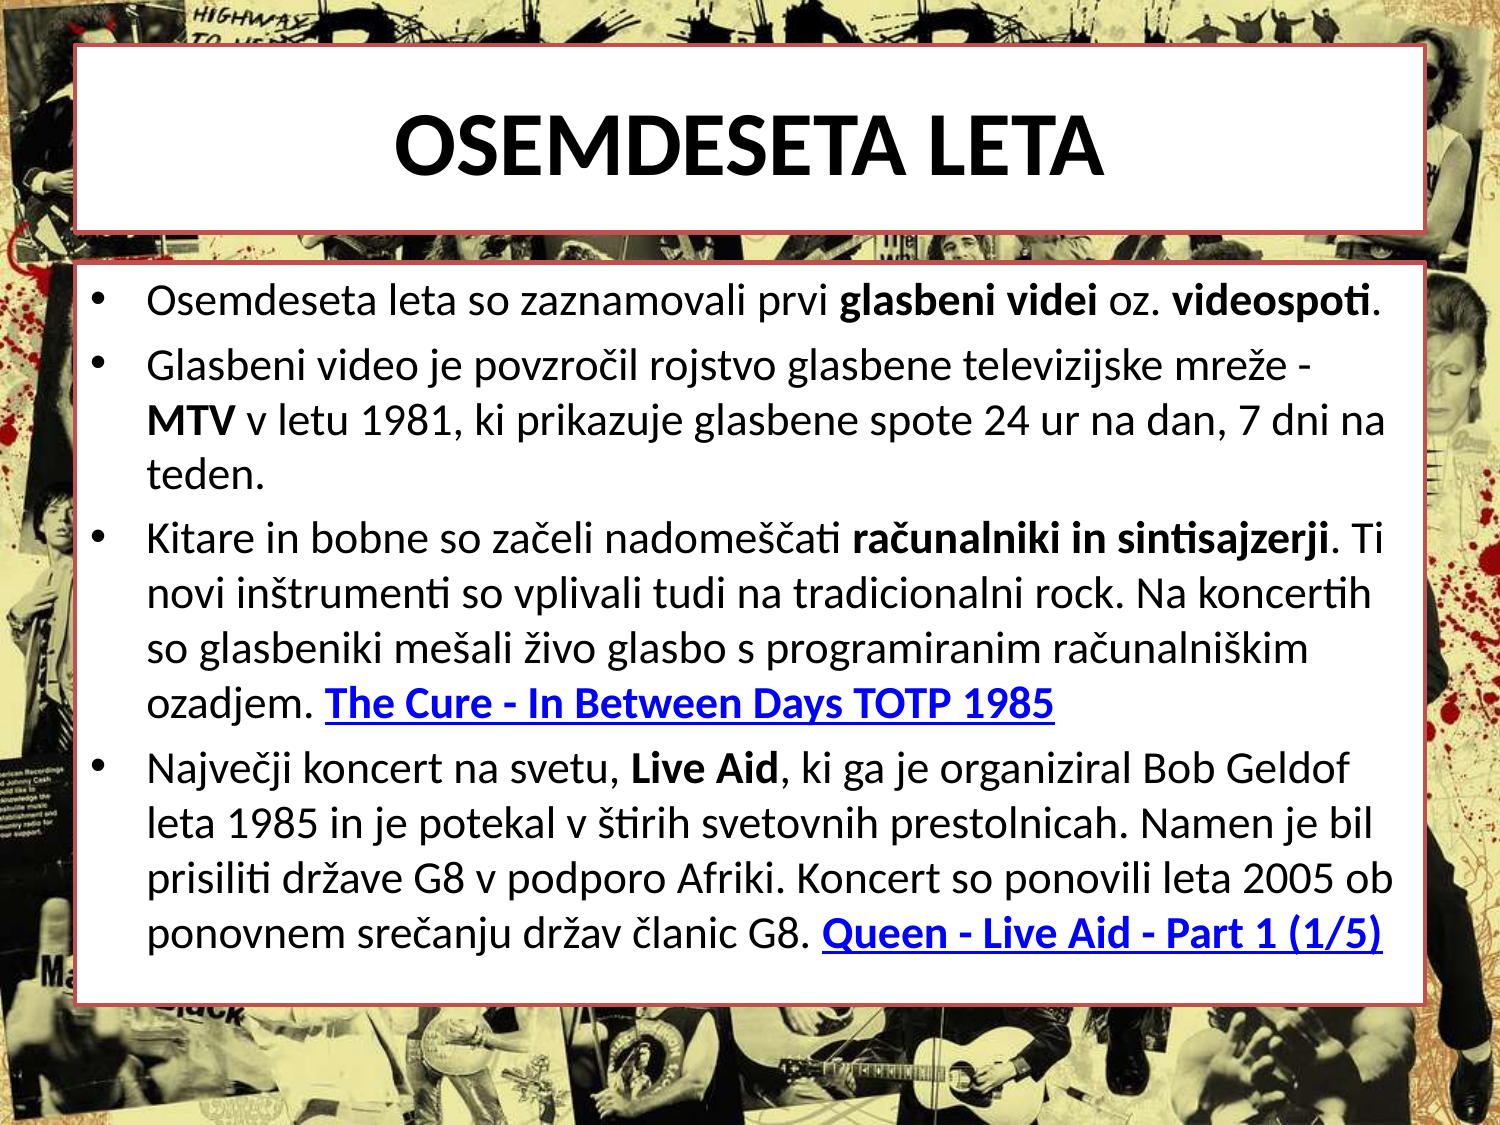

# OSEMDESETA LETA
Osemdeseta leta so zaznamovali prvi glasbeni videi oz. videospoti.
Glasbeni video je povzročil rojstvo glasbene televizijske mreže - MTV v letu 1981, ki prikazuje glasbene spote 24 ur na dan, 7 dni na teden.
Kitare in bobne so začeli nadomeščati računalniki in sintisajzerji. Ti novi inštrumenti so vplivali tudi na tradicionalni rock. Na koncertih so glasbeniki mešali živo glasbo s programiranim računalniškim ozadjem. The Cure - In Between Days TOTP 1985
Največji koncert na svetu, Live Aid, ki ga je organiziral Bob Geldof leta 1985 in je potekal v štirih svetovnih prestolnicah. Namen je bil prisiliti države G8 v podporo Afriki. Koncert so ponovili leta 2005 ob ponovnem srečanju držav članic G8. Queen - Live Aid - Part 1 (1/5)